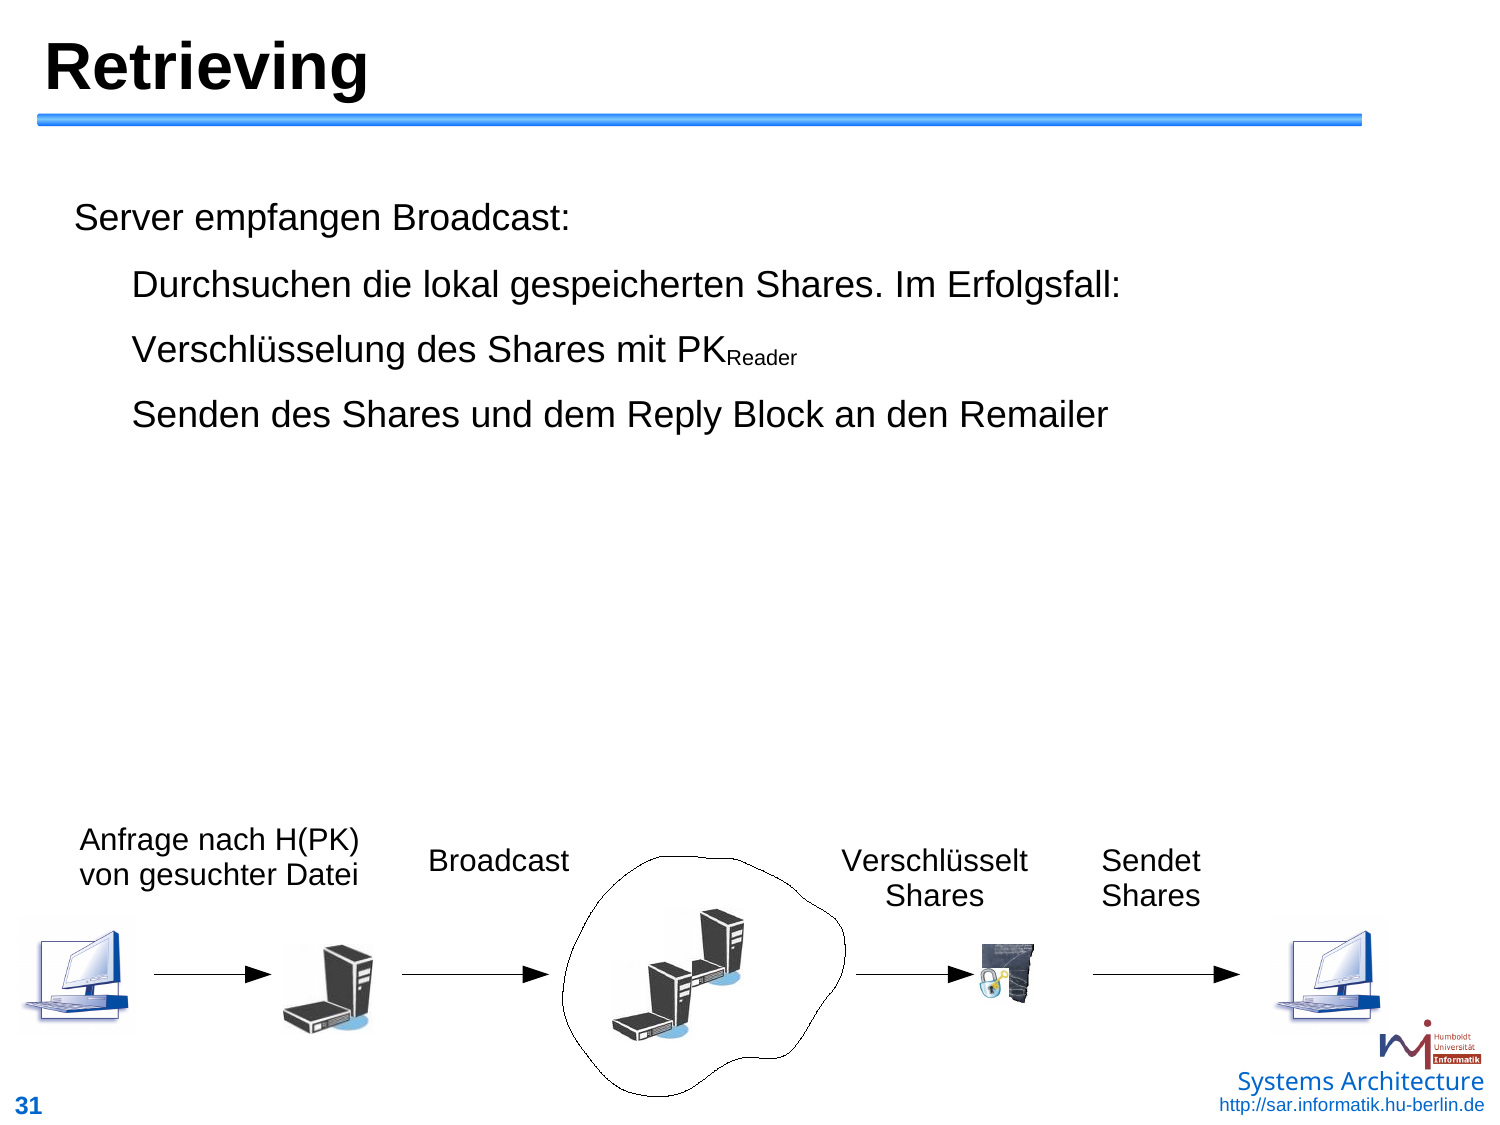

# Retrieving
Server empfangen Broadcast:
 Durchsuchen die lokal gespeicherten Shares. Im Erfolgsfall:
 Verschlüsselung des Shares mit PKReader
 Senden des Shares und dem Reply Block an den Remailer
Anfrage nach H(PK)
von gesuchter Datei
Broadcast
Verschlüsselt
Shares
Sendet
Shares